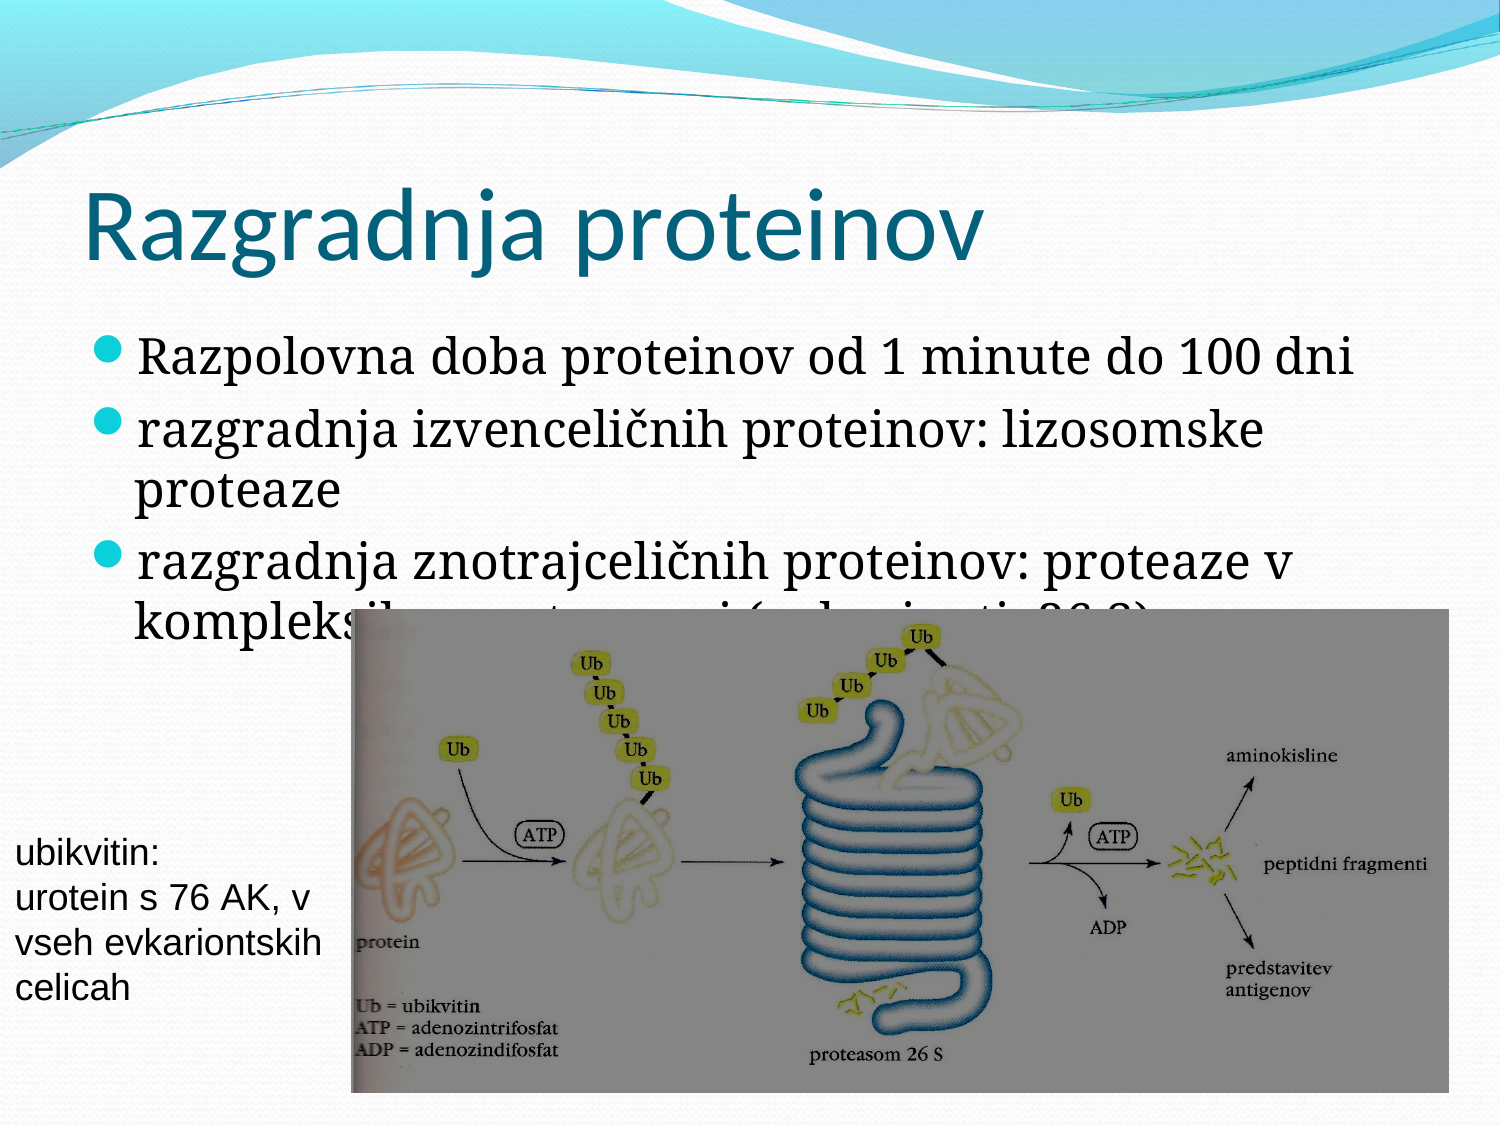

# Razgradnja proteinov
Razpolovna doba proteinov od 1 minute do 100 dni
razgradnja izvenceličnih proteinov: lizosomske proteaze
razgradnja znotrajceličnih proteinov: proteaze v kompleksih – proteasomi (evkarionti: 26 S)
ubikvitin:
urotein s 76 AK, v vseh evkariontskih celicah